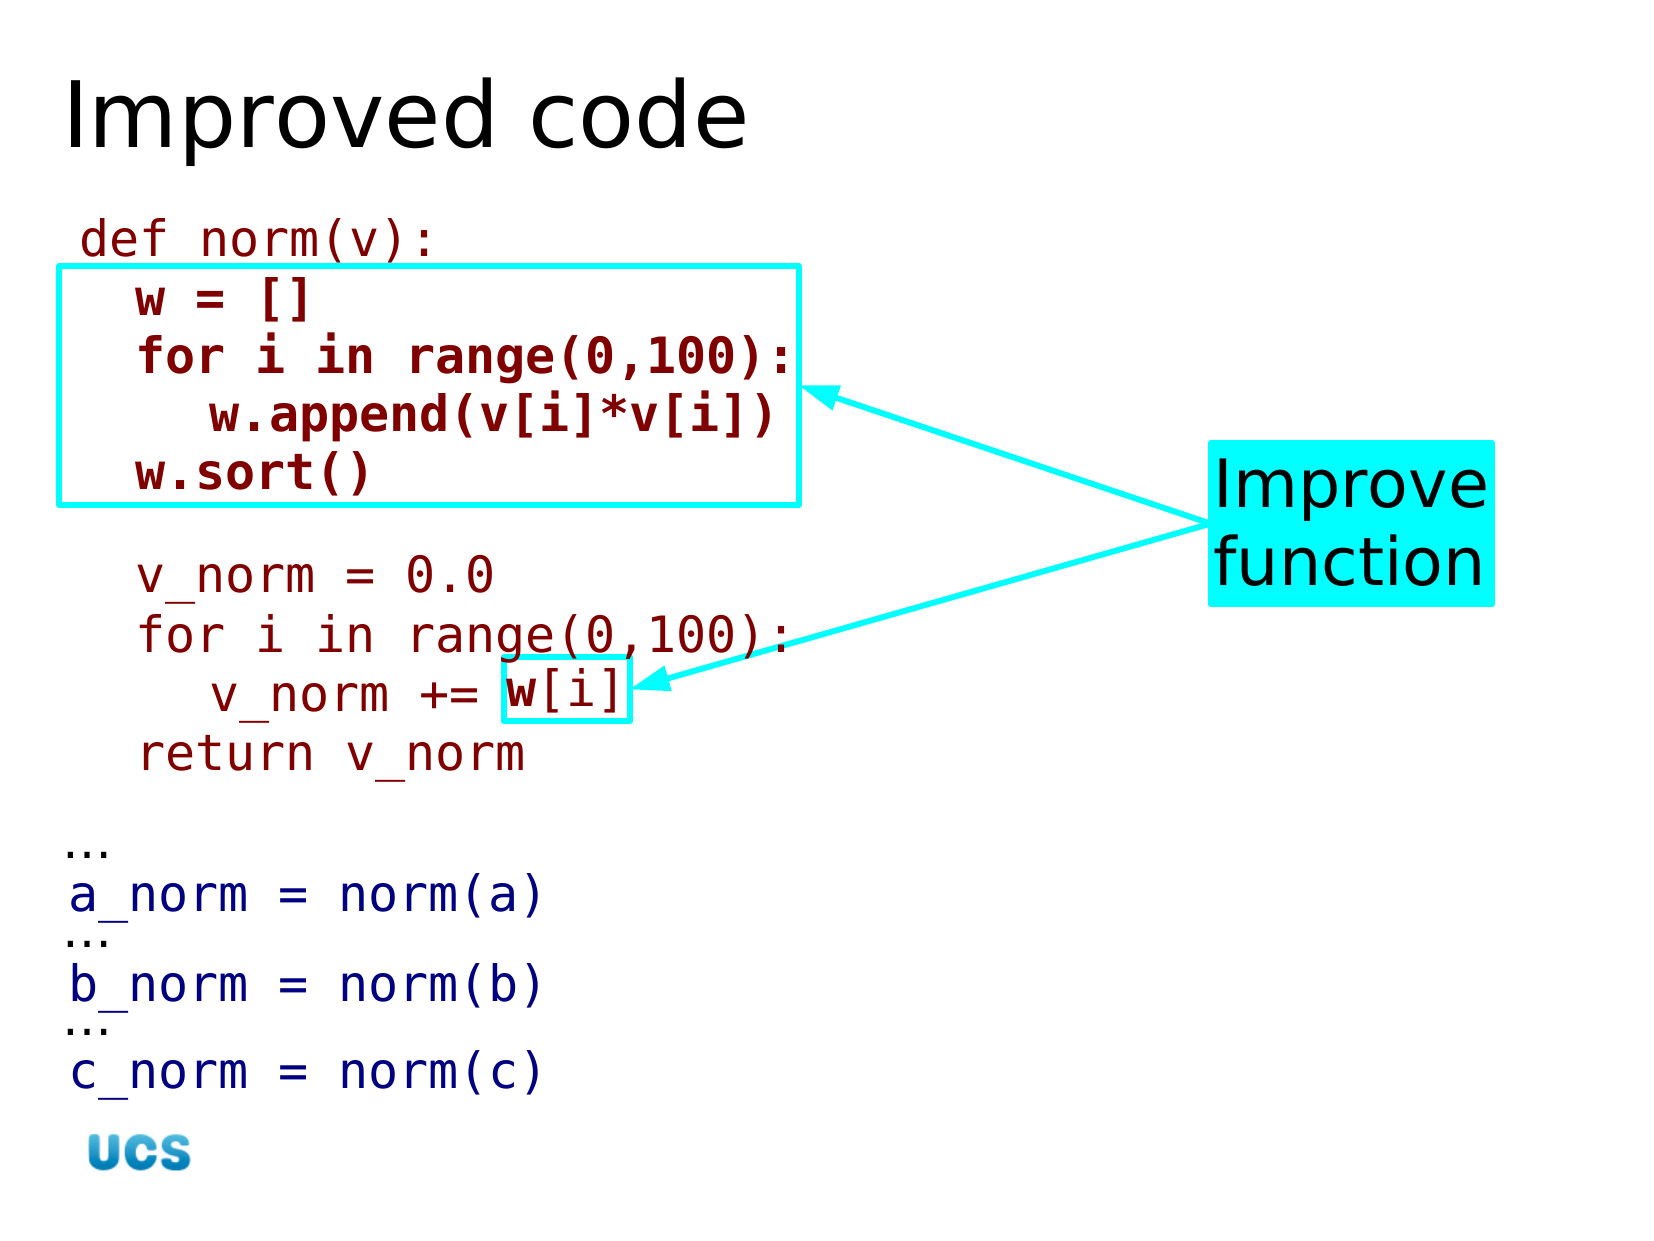

Improved code
def norm(v):
	w = []
	for i in range(0,100):
		w.append(v[i]*v[i])
	w.sort()
Improve
function
	v_norm = 0.0
	for i in range(0,100):
w[i]
		v_norm +=
	return v_norm
…
a_norm = norm(a)
…
b_norm = norm(b)
…
c_norm = norm(c)